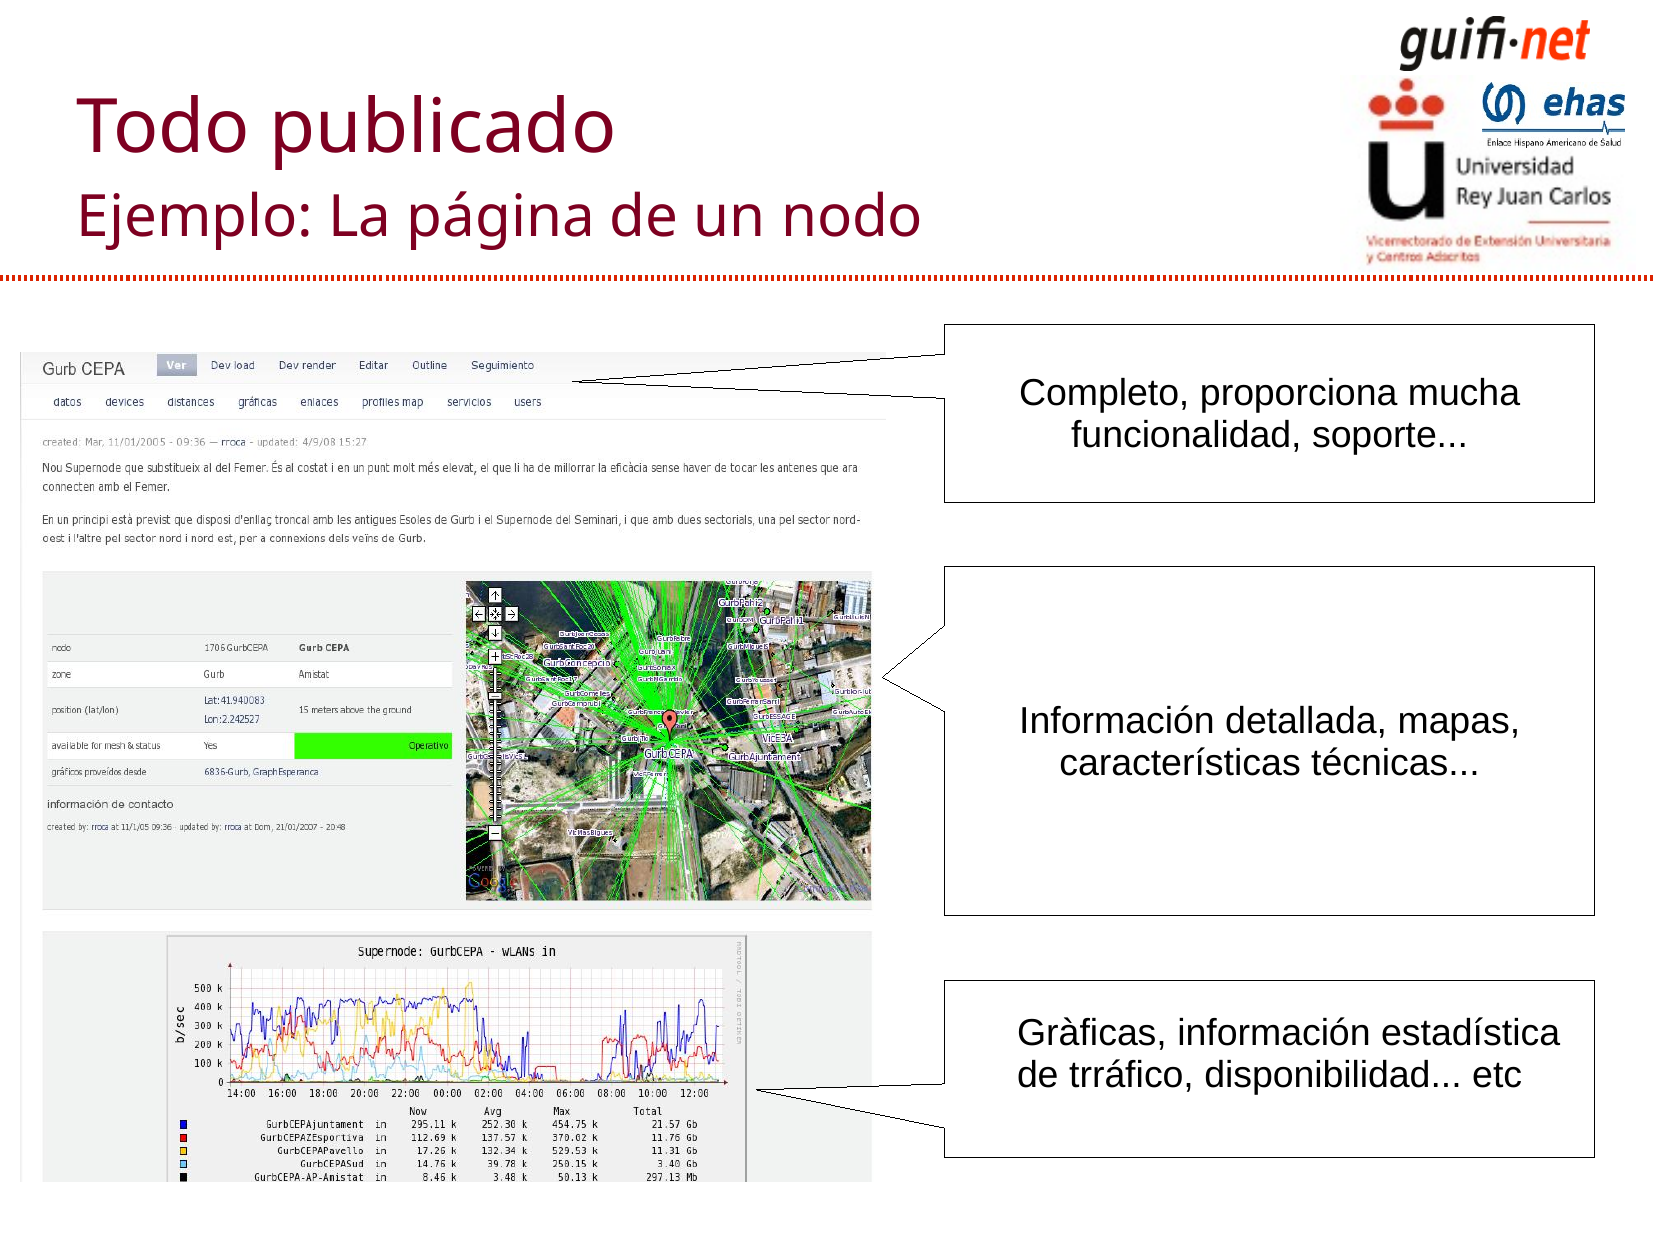

# Todo publicado Ejemplo: La página de un nodo
Completo, proporciona mucha funcionalidad, soporte...
Información detallada, mapas, características técnicas...
Gràficas, información estadística
de trráfico, disponibilidad... etc